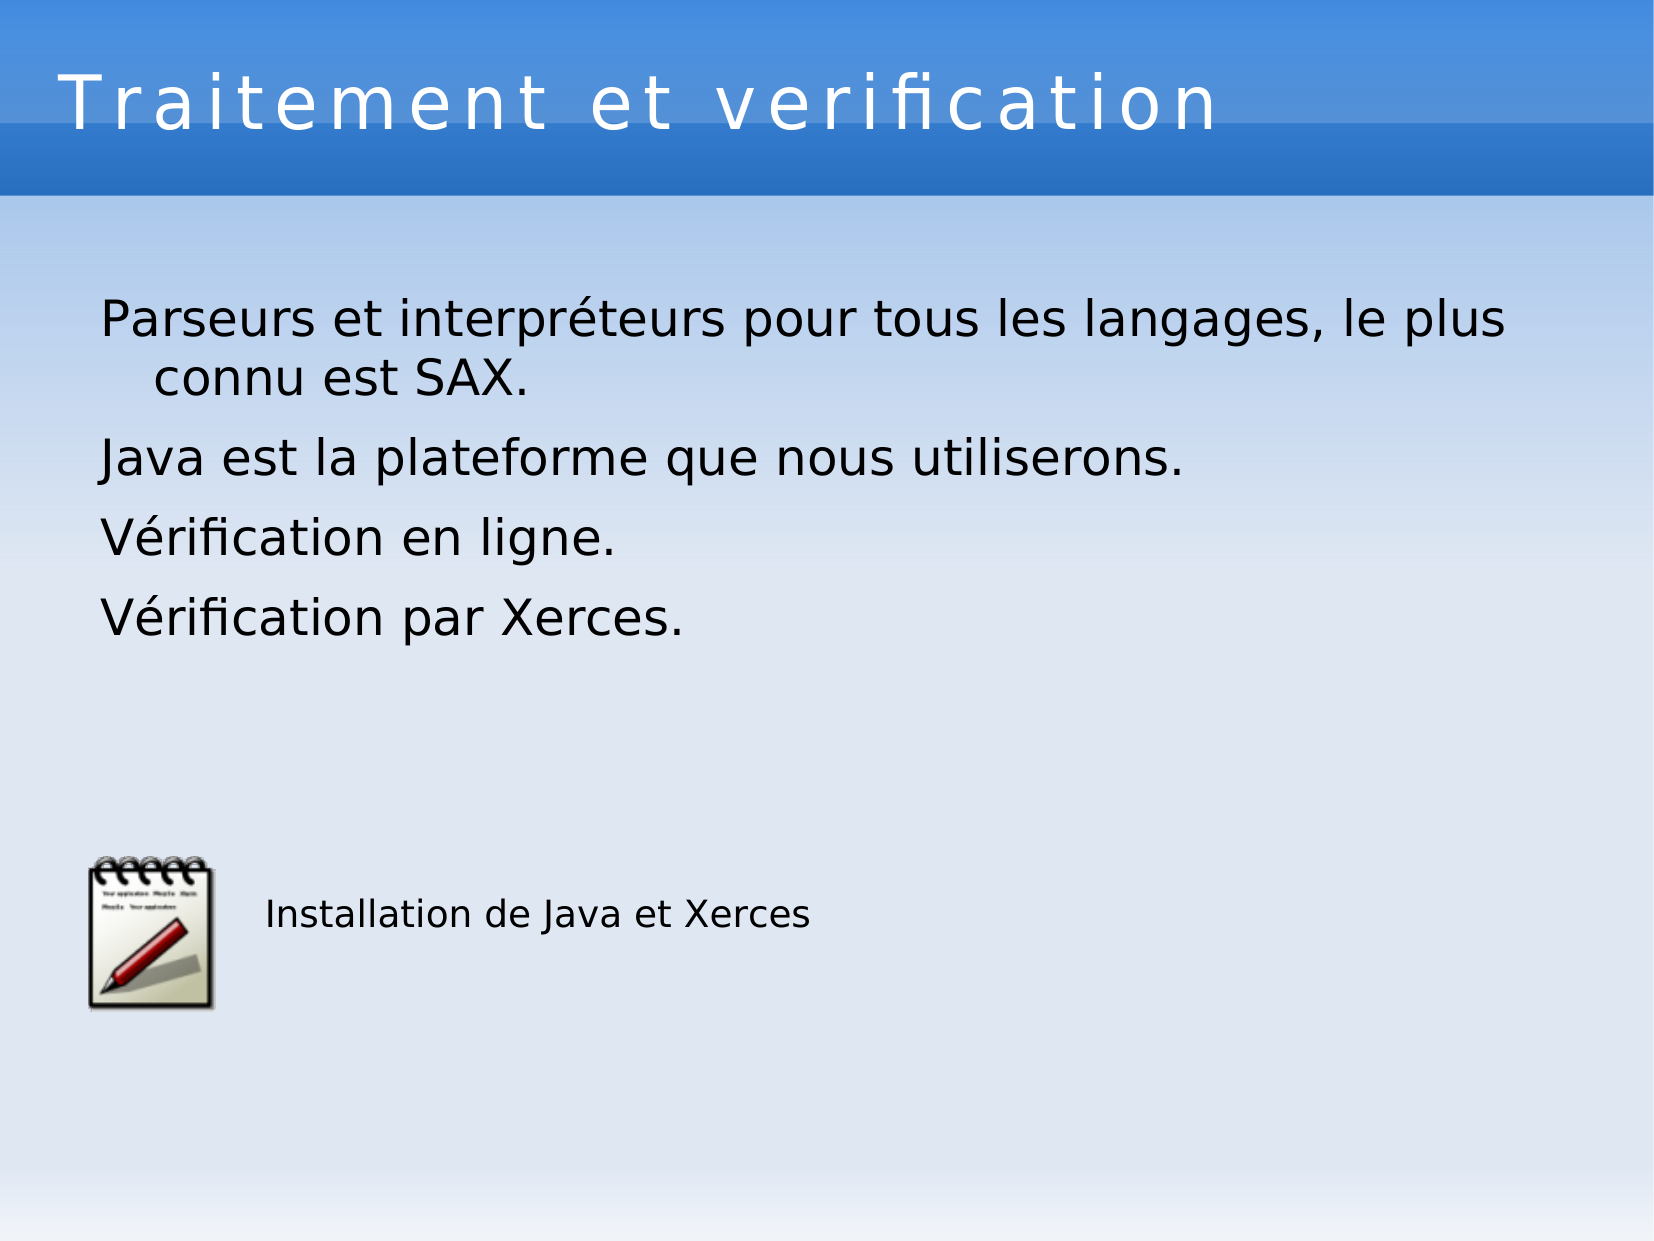

# Traitement et verification
Parseurs et interpréteurs pour tous les langages, le plus connu est SAX.
Java est la plateforme que nous utiliserons.
Vérification en ligne.
Vérification par Xerces.
Installation de Java et Xerces